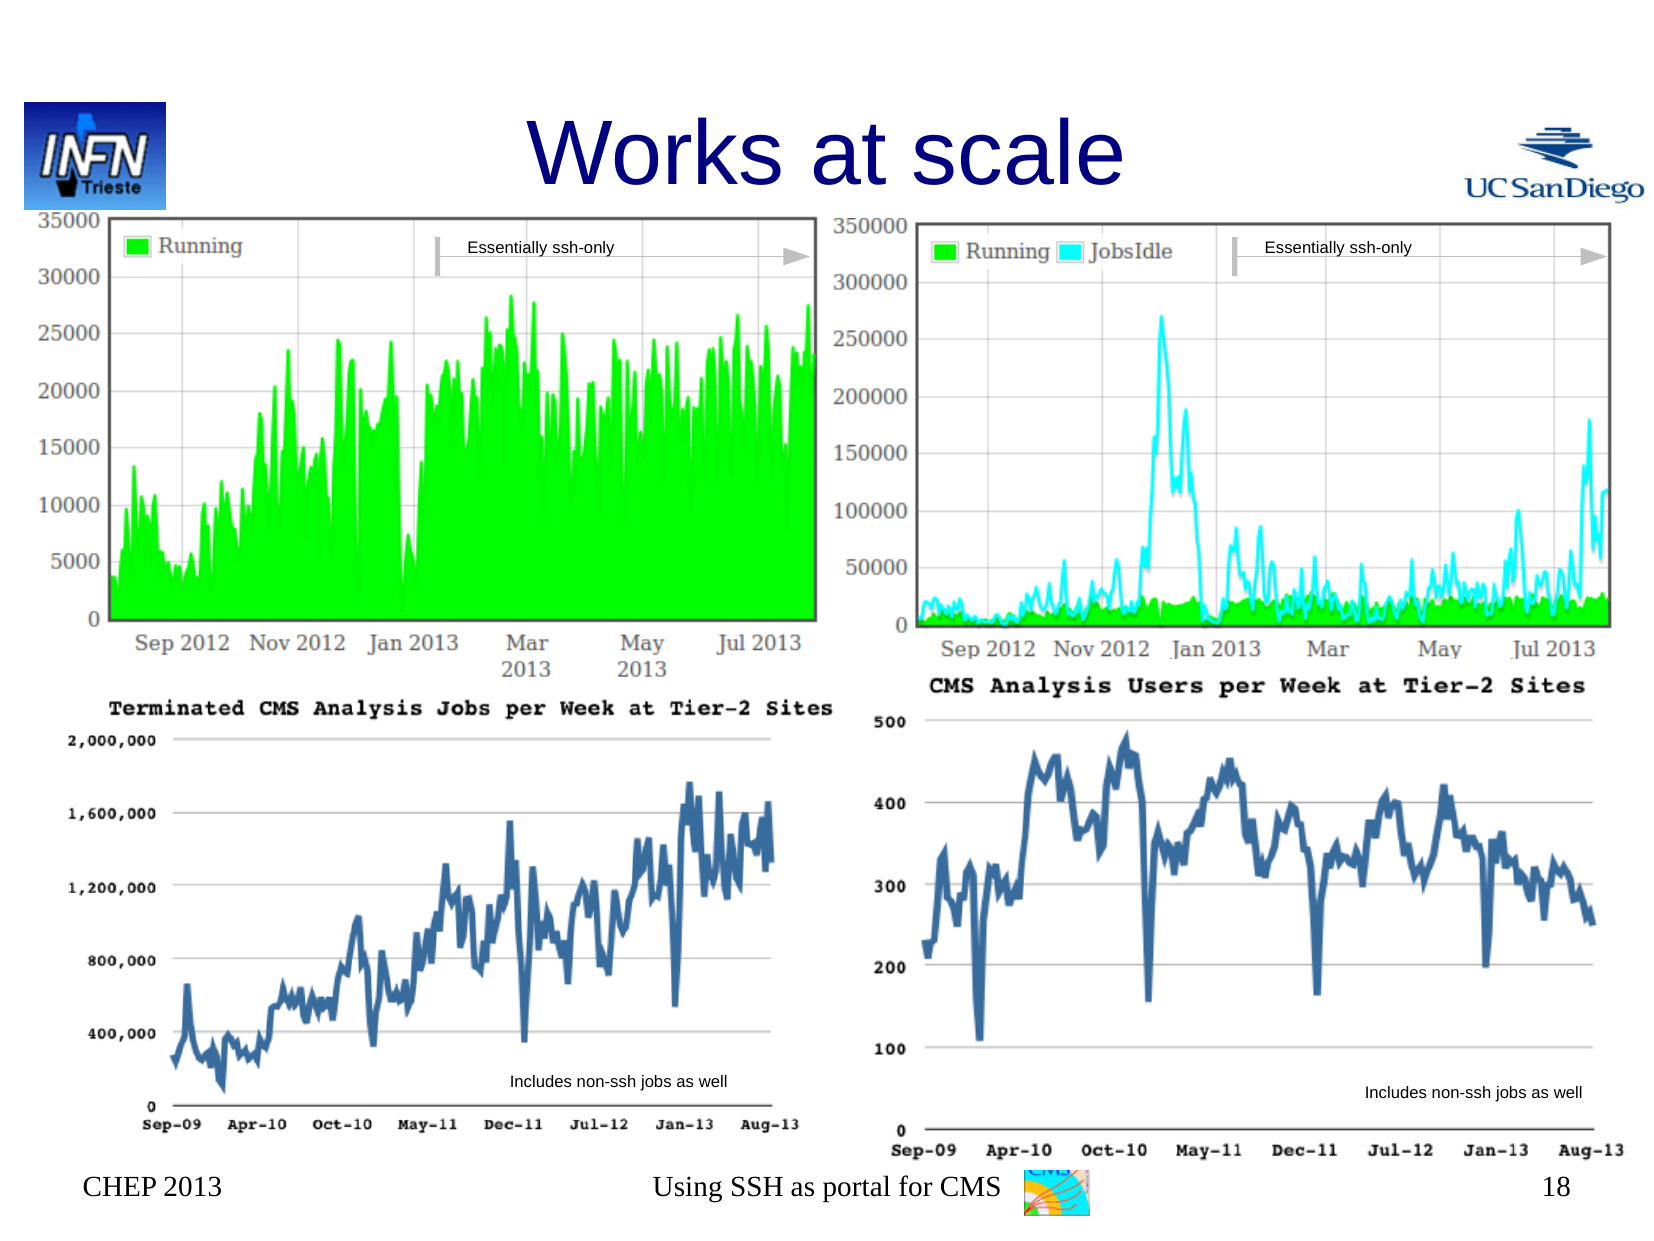

# Works at scale
Essentially ssh-only
Essentially ssh-only
Includes non-ssh jobs as well
Includes non-ssh jobs as well
CHEP 2013
Using SSH as portal for CMS
18